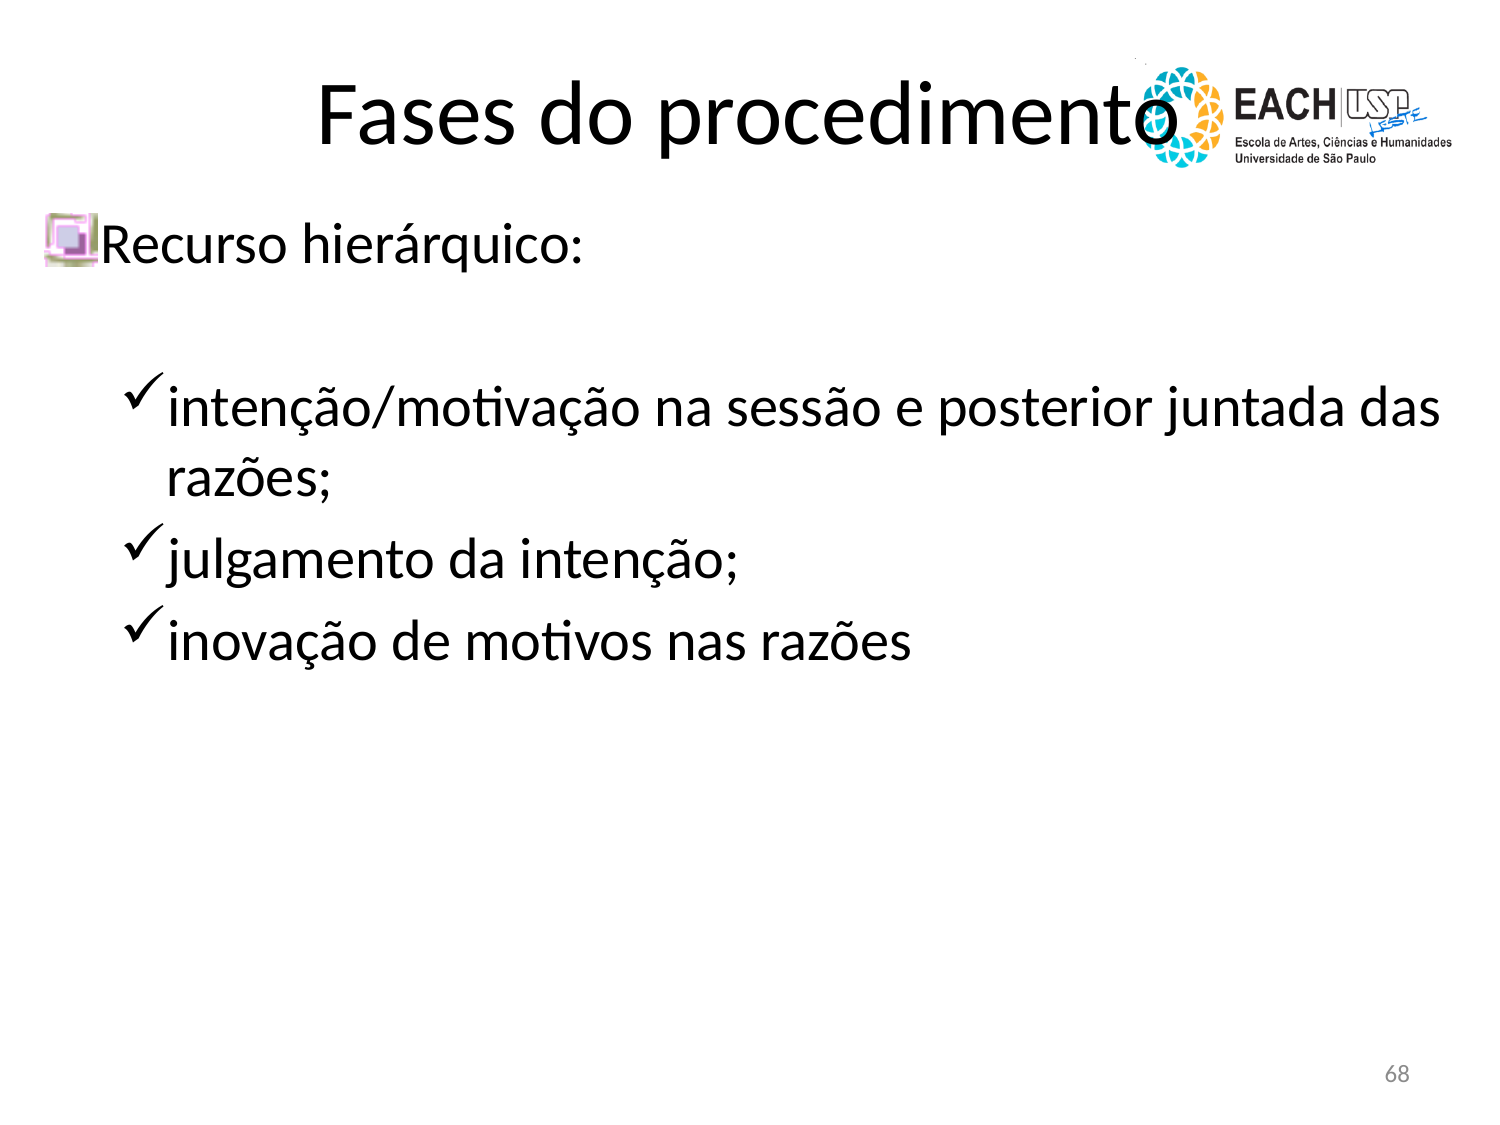

# Fases do procedimento
Recurso hierárquico:
intenção/motivação na sessão e posterior juntada das razões;
julgamento da intenção;
inovação de motivos nas razões